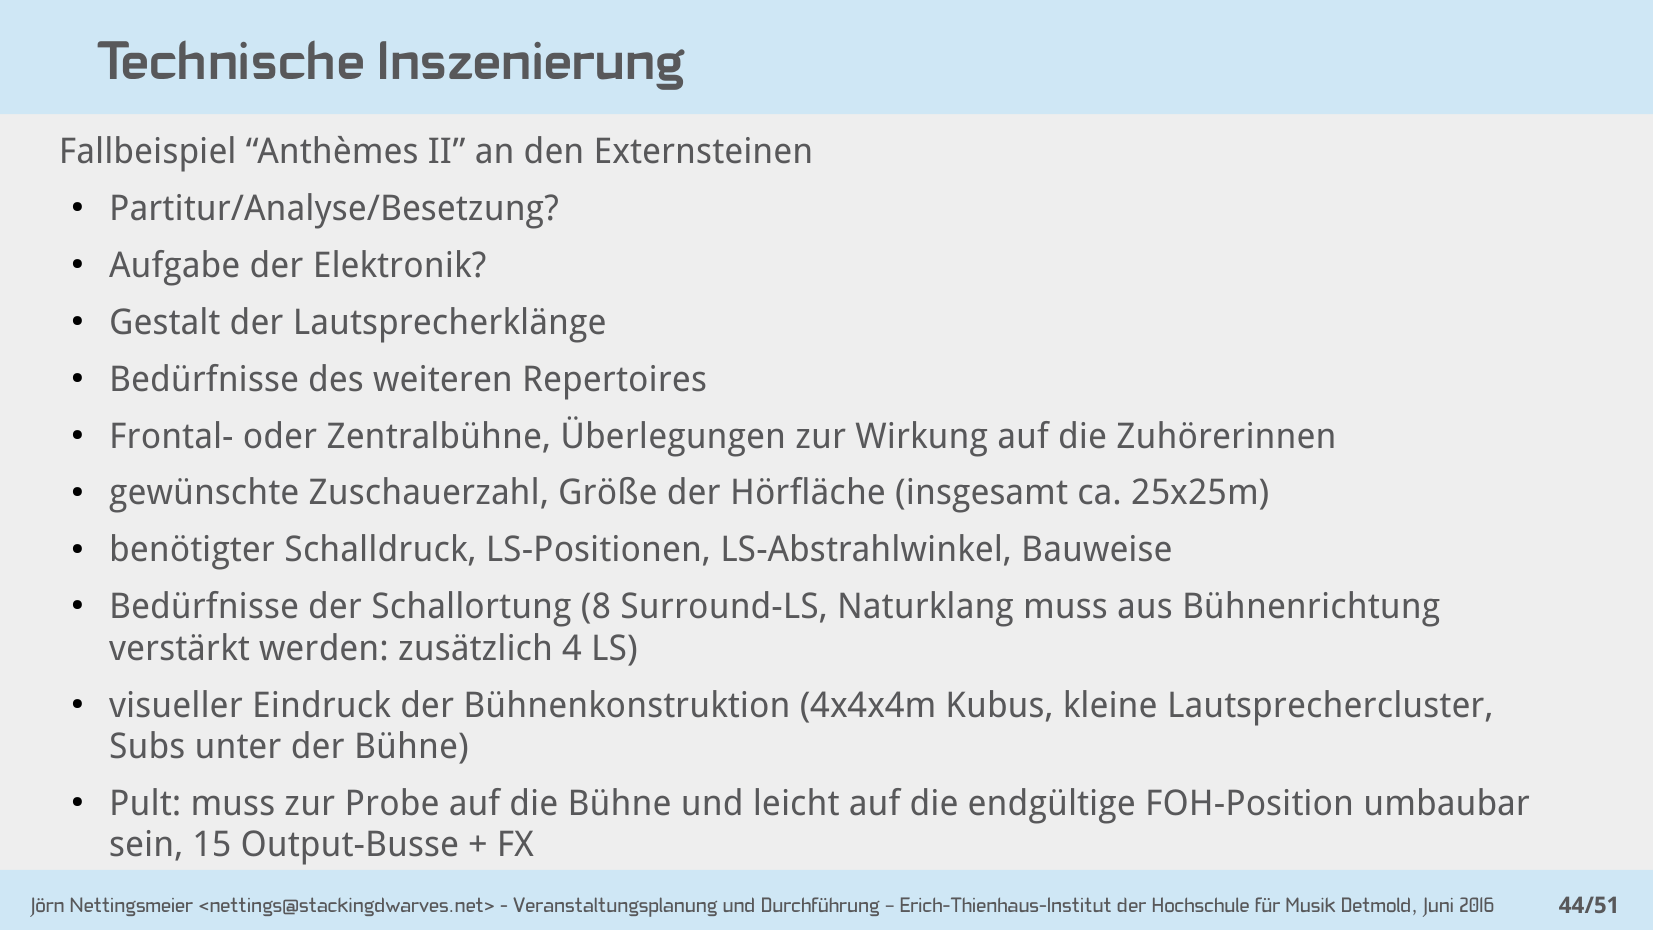

# Technische Inszenierung
Fallbeispiel “Anthèmes II” an den Externsteinen
Partitur/Analyse/Besetzung?
Aufgabe der Elektronik?
Gestalt der Lautsprecherklänge
Bedürfnisse des weiteren Repertoires
Frontal- oder Zentralbühne, Überlegungen zur Wirkung auf die Zuhörerinnen
gewünschte Zuschauerzahl, Größe der Hörfläche (insgesamt ca. 25x25m)
benötigter Schalldruck, LS-Positionen, LS-Abstrahlwinkel, Bauweise
Bedürfnisse der Schallortung (8 Surround-LS, Naturklang muss aus Bühnenrichtung verstärkt werden: zusätzlich 4 LS)
visueller Eindruck der Bühnenkonstruktion (4x4x4m Kubus, kleine Lautsprechercluster, Subs unter der Bühne)
Pult: muss zur Probe auf die Bühne und leicht auf die endgültige FOH-Position umbaubar sein, 15 Output-Busse + FX